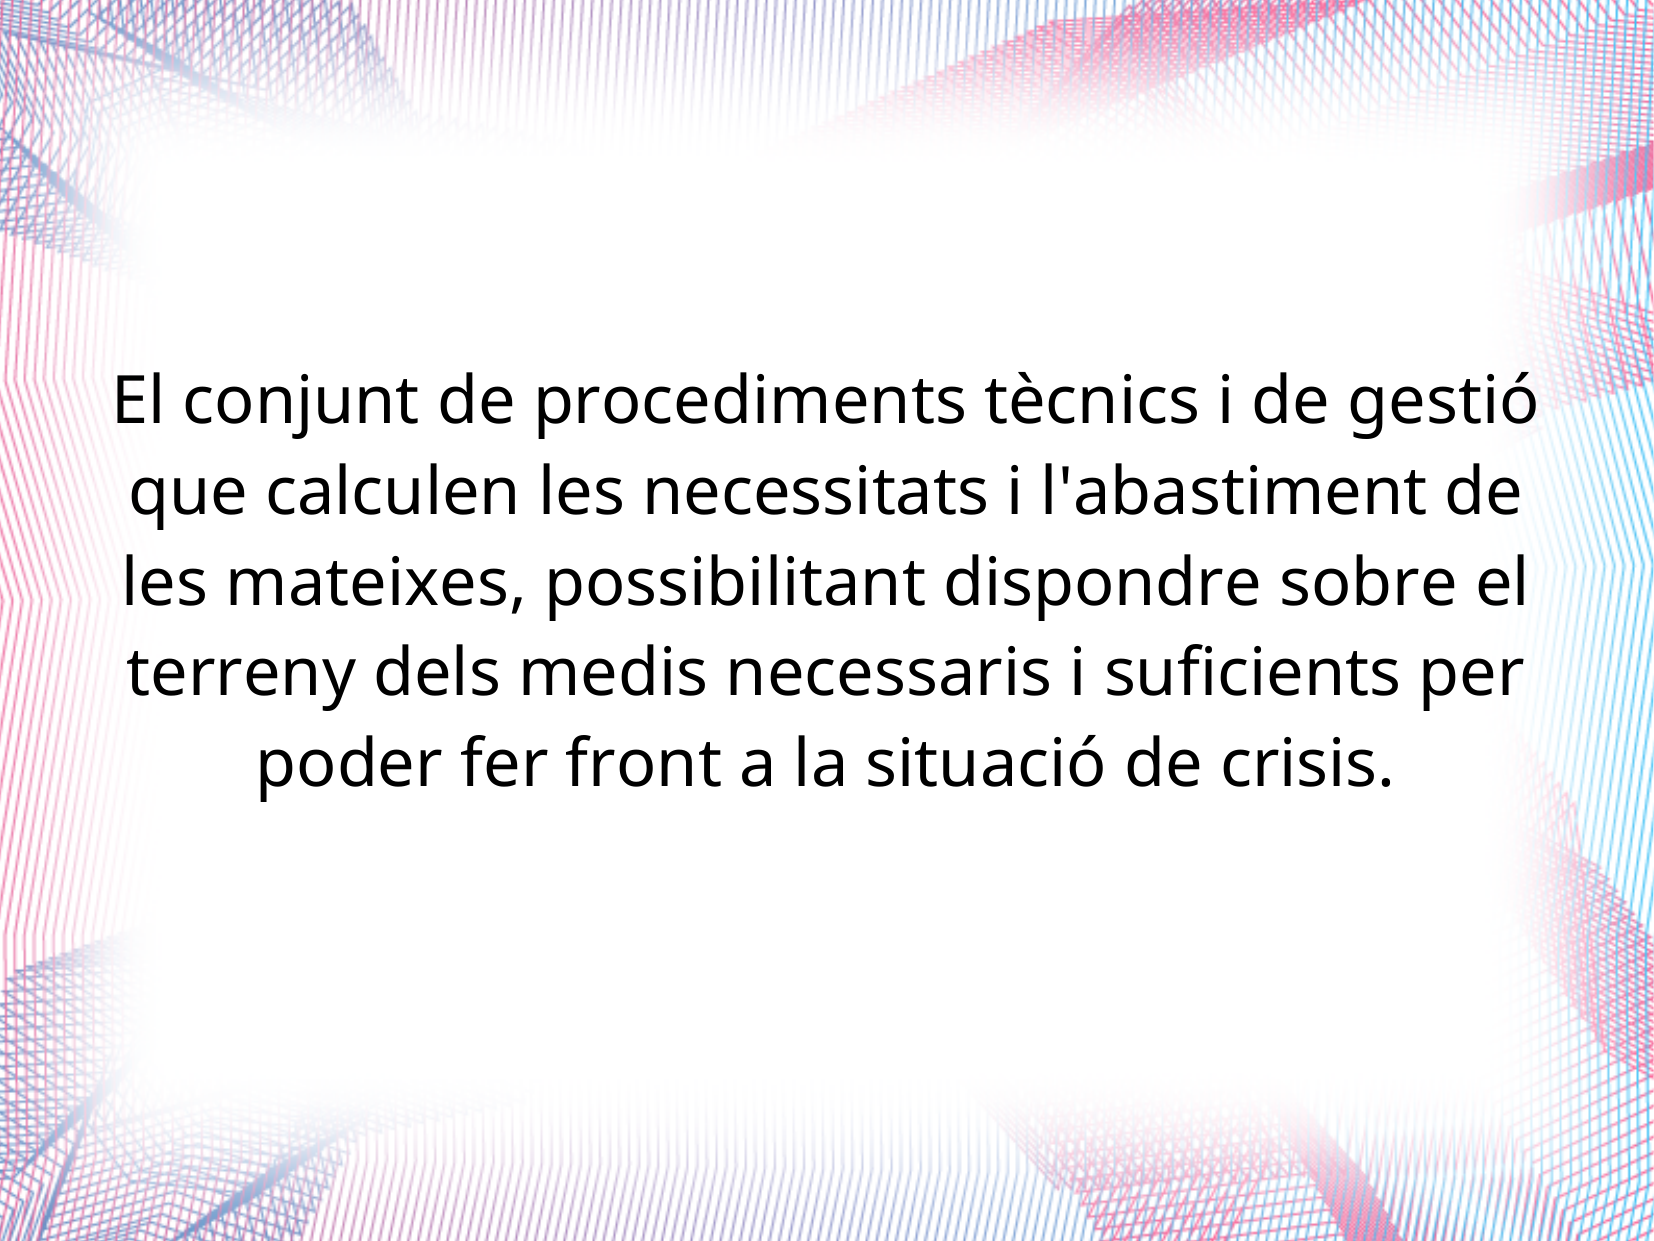

# El conjunt de procediments tècnics i de gestió que calculen les necessitats i l'abastiment de les mateixes, possibilitant dispondre sobre el terreny dels medis necessaris i suficients per poder fer front a la situació de crisis.